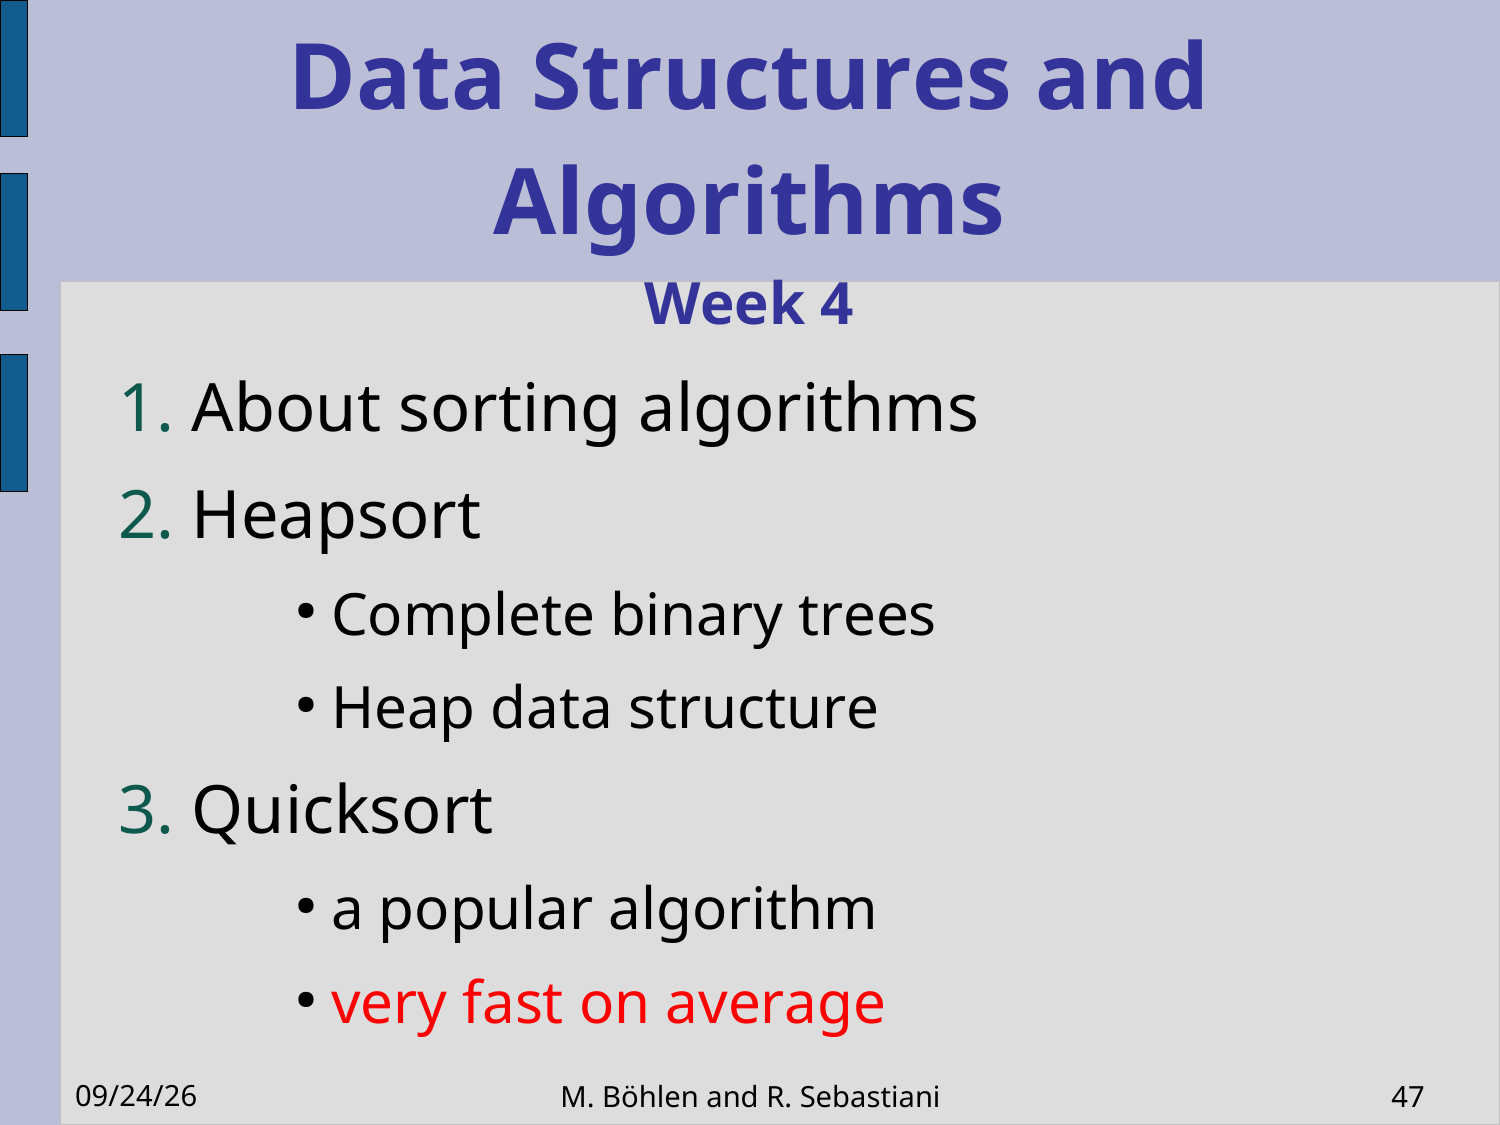

# Data Structures and Algorithms Week 4
 About sorting algorithms
 Heapsort
Complete binary trees
Heap data structure
 Quicksort
a popular algorithm
very fast on average
M. Böhlen and R. Sebastiani
47